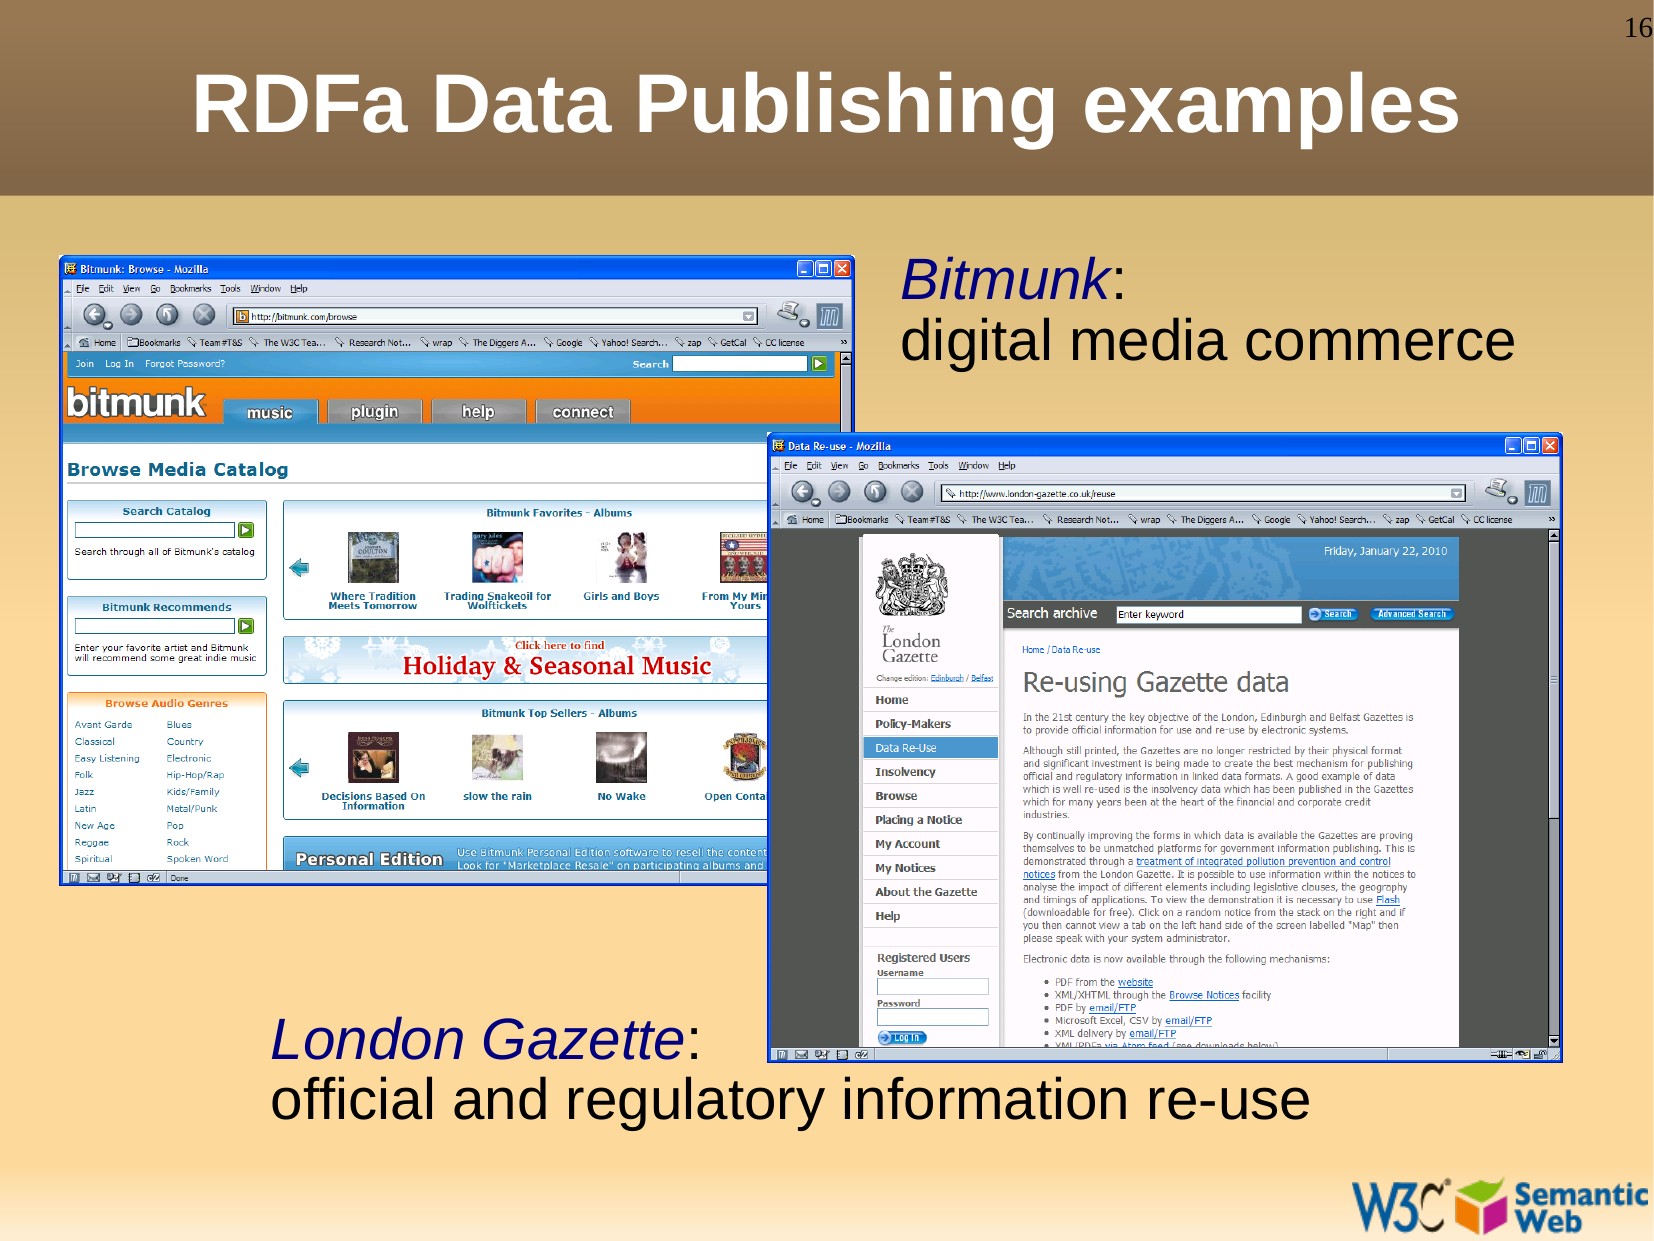

# RDFa Data Publishing examples
16
Bitmunk:
digital media commerce
London Gazette:
official and regulatory information re-use